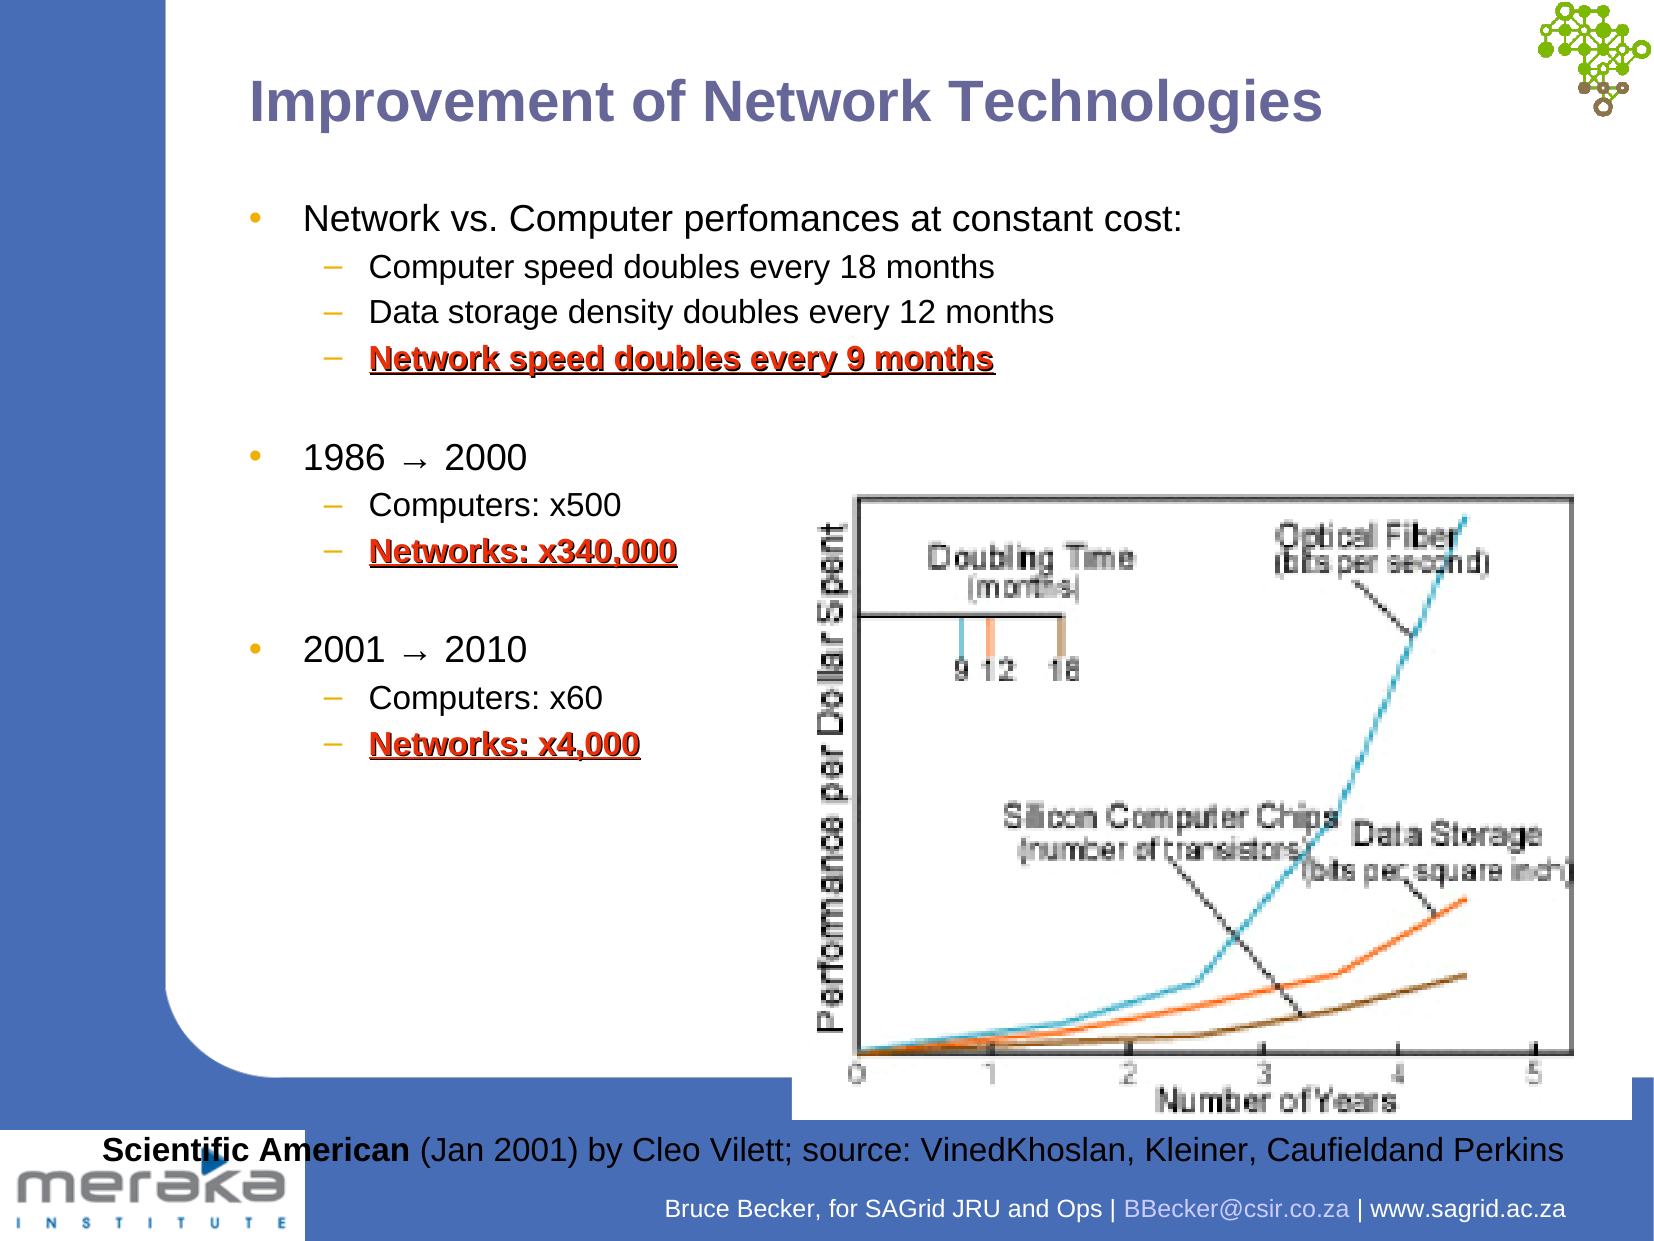

# Improvement of Network Technologies
Network vs. Computer perfomances at constant cost:
Computer speed doubles every 18 months
Data storage density doubles every 12 months
Network speed doubles every 9 months
1986 → 2000
Computers: x500
Networks: x340,000
2001 → 2010
Computers: x60
Networks: x4,000
Scientific American (Jan 2001) by Cleo Vilett; source: VinedKhoslan, Kleiner, Caufieldand Perkins